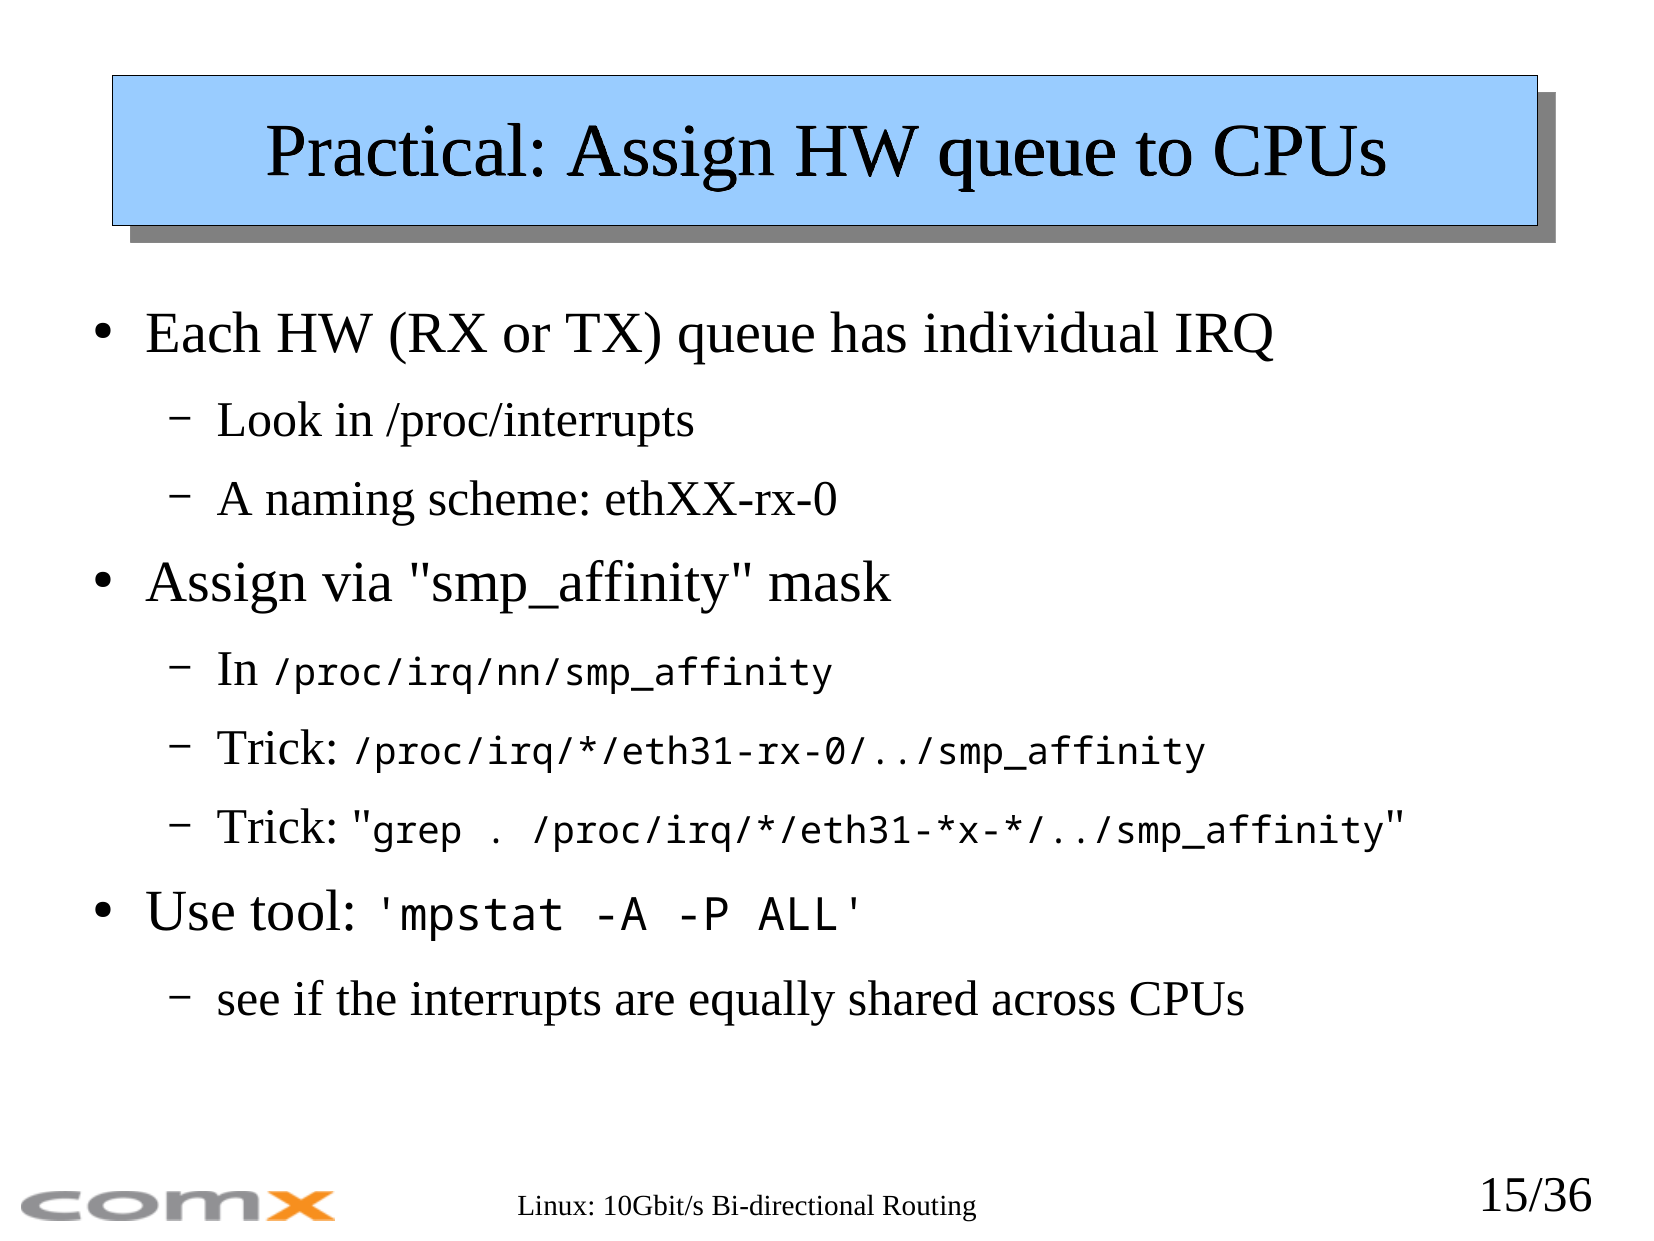

# Practical: Assign HW queue to CPUs
Each HW (RX or TX) queue has individual IRQ
Look in /proc/interrupts
A naming scheme: ethXX-rx-0
Assign via "smp_affinity" mask
In /proc/irq/nn/smp_affinity
Trick: /proc/irq/*/eth31-rx-0/../smp_affinity
Trick: "grep . /proc/irq/*/eth31-*x-*/../smp_affinity"
Use tool: 'mpstat -A -P ALL'
see if the interrupts are equally shared across CPUs